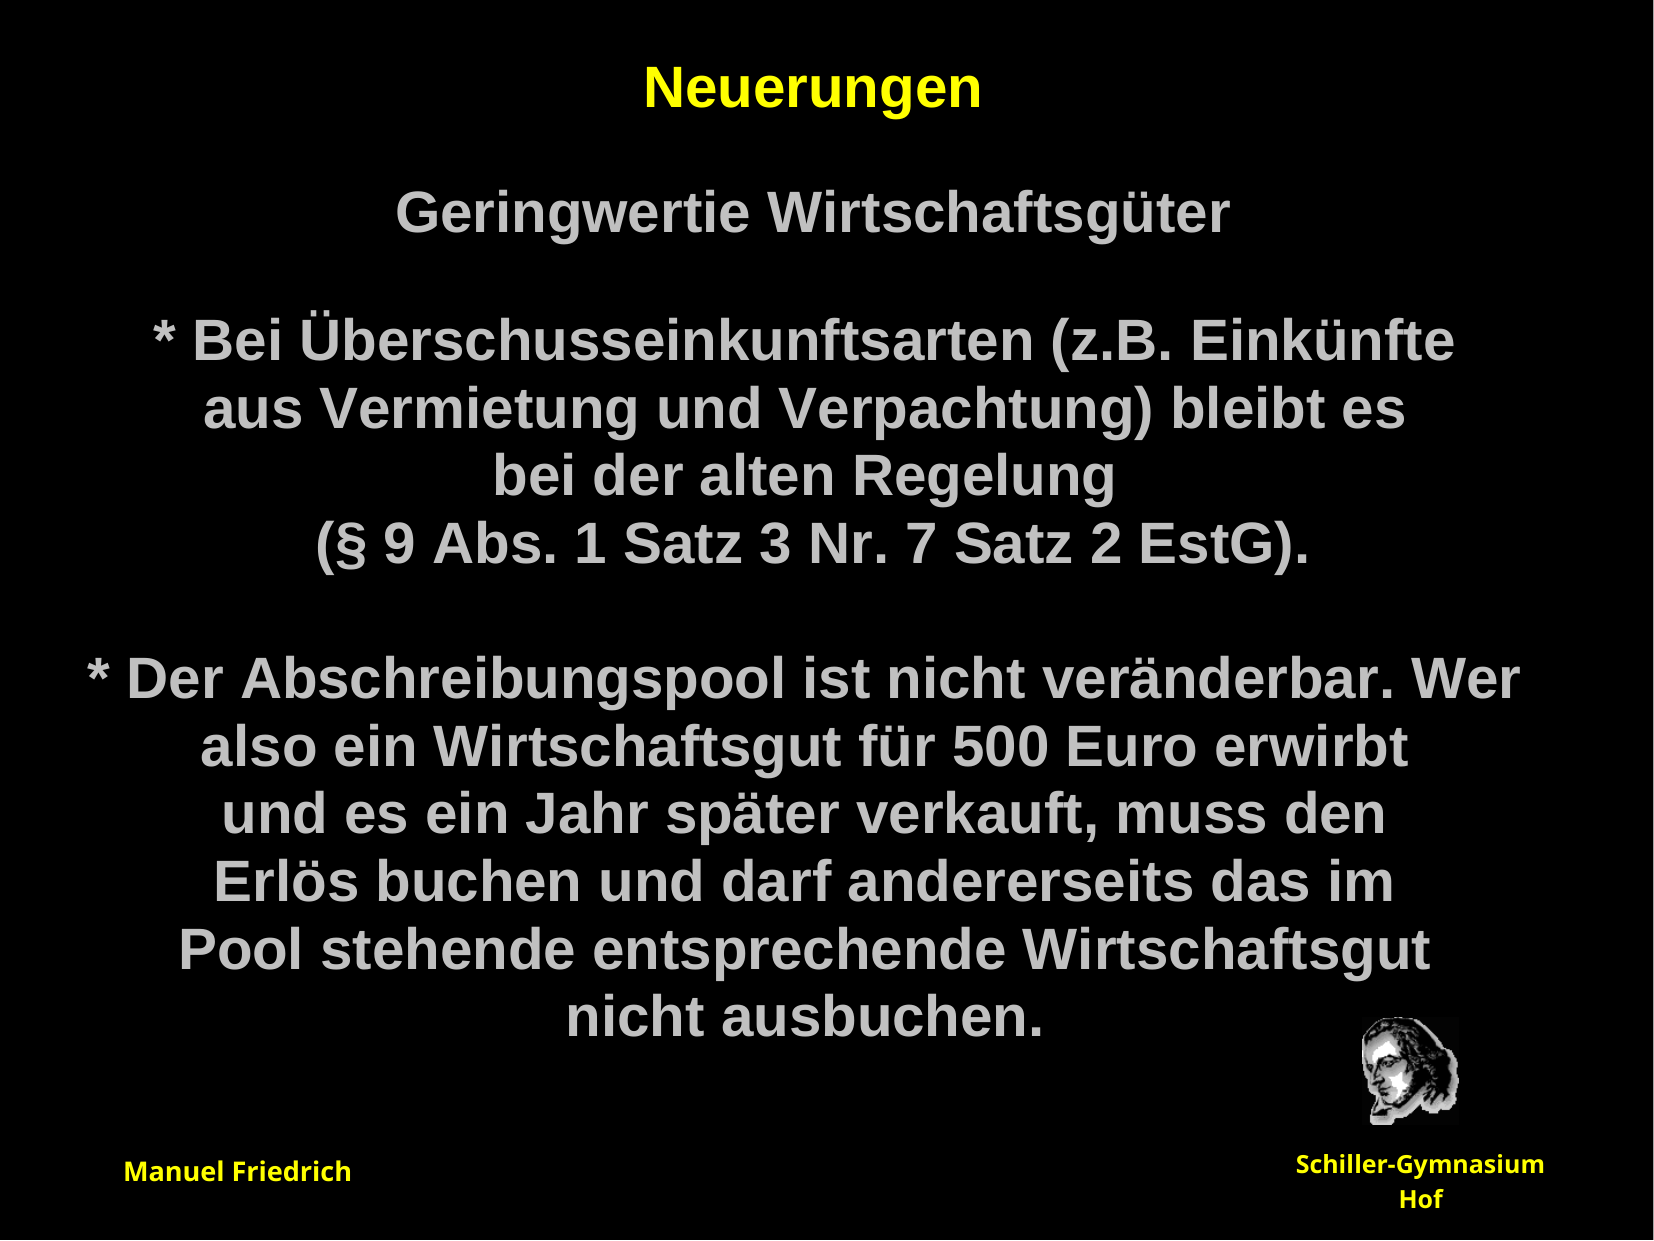

Neuerungen
Geringwertie Wirtschaftsgüter
* Bei Überschusseinkunftsarten (z.B. Einkünfte
aus Vermietung und Verpachtung) bleibt es
bei der alten Regelung
(§ 9 Abs. 1 Satz 3 Nr. 7 Satz 2 EstG).
* Der Abschreibungspool ist nicht veränderbar. Wer
also ein Wirtschaftsgut für 500 Euro erwirbt
und es ein Jahr später verkauft, muss den
Erlös buchen und darf andererseits das im
Pool stehende entsprechende Wirtschaftsgut
nicht ausbuchen.
Schiller-Gymnasium
Hof
Manuel Friedrich